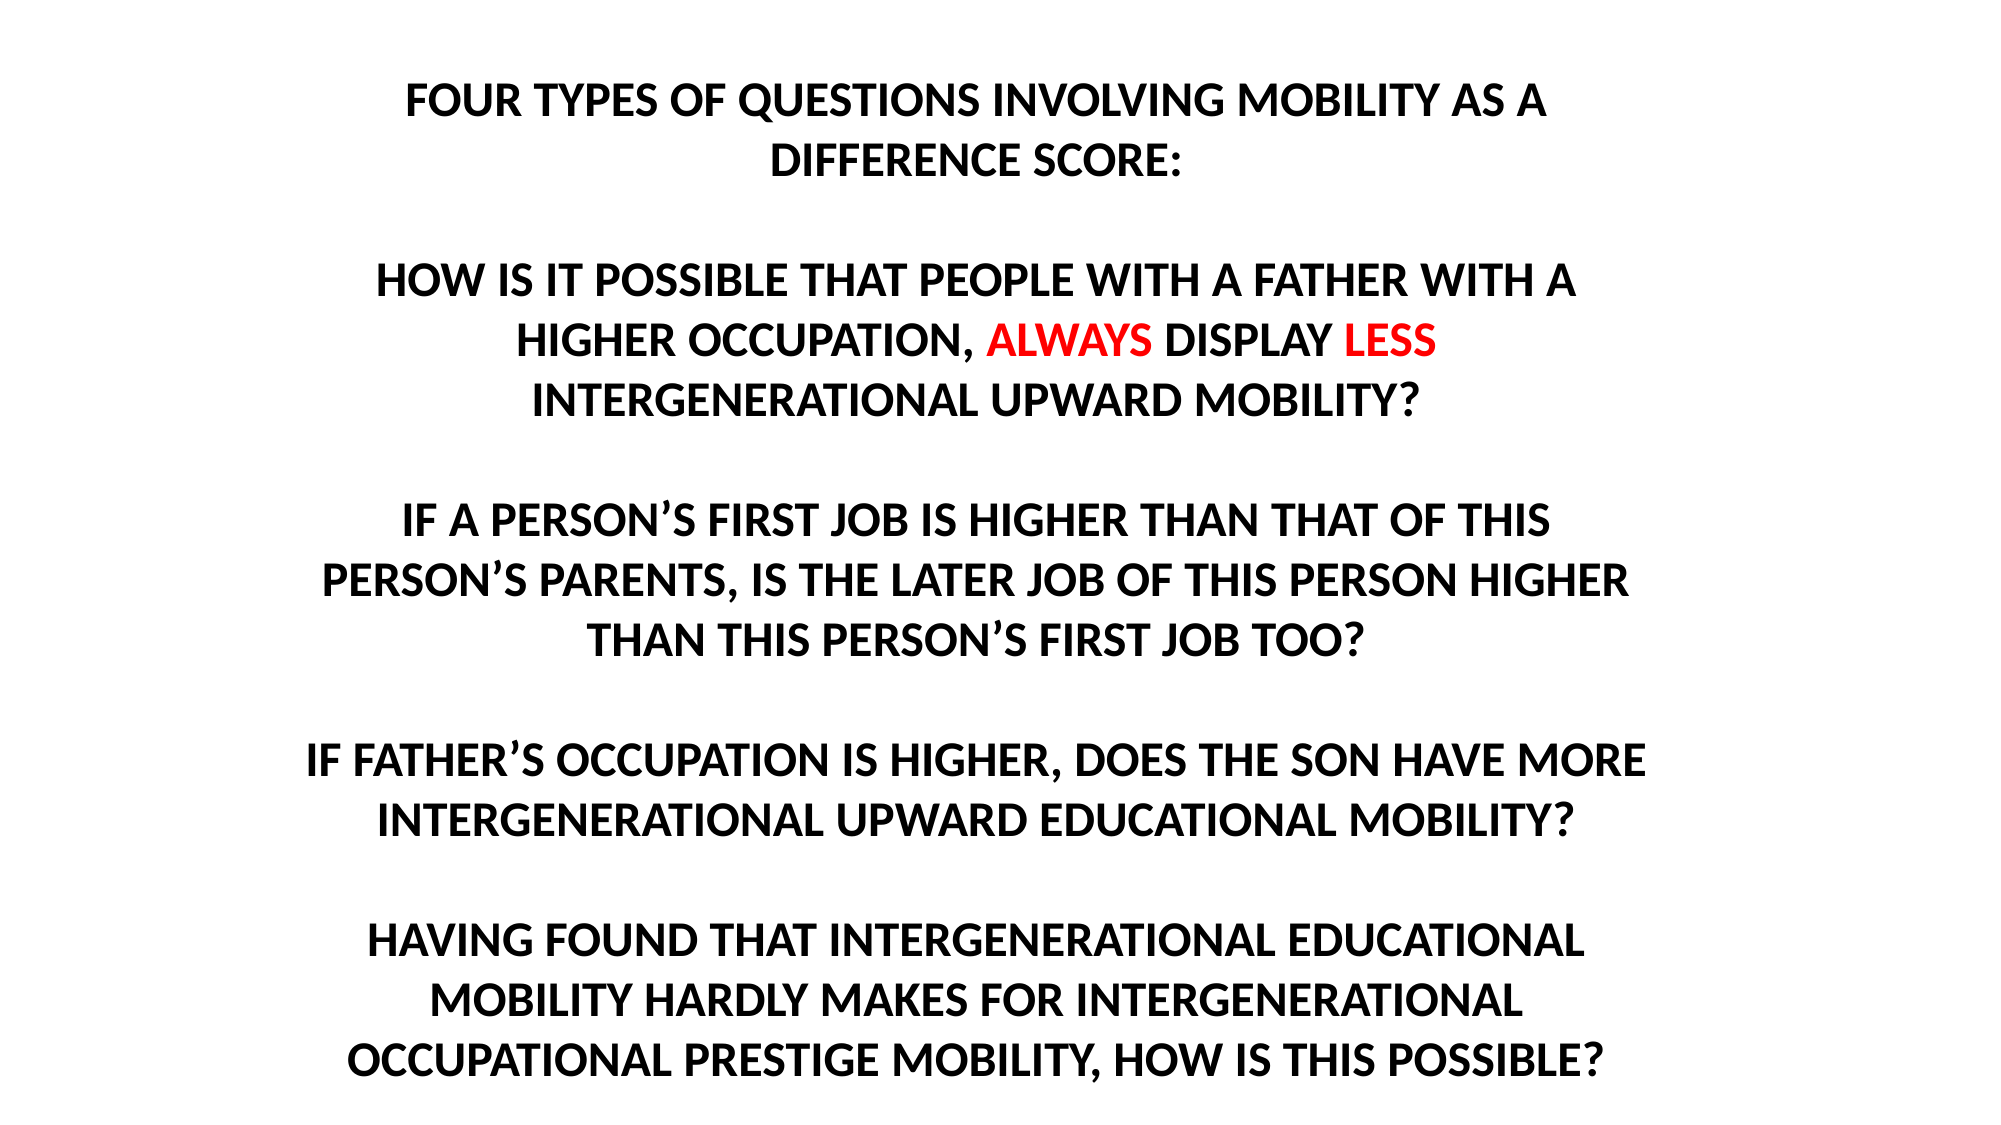

FOUR TYPES OF QUESTIONS INVOLVING MOBILITY AS A DIFFERENCE SCORE:
HOW IS IT POSSIBLE THAT PEOPLE WITH A FATHER WITH A HIGHER OCCUPATION, ALWAYS DISPLAY LESS INTERGENERATIONAL UPWARD MOBILITY?
IF A PERSON’S FIRST JOB IS HIGHER THAN THAT OF THIS PERSON’S PARENTS, IS THE LATER JOB OF THIS PERSON HIGHER THAN THIS PERSON’S FIRST JOB TOO?
IF FATHER’S OCCUPATION IS HIGHER, DOES THE SON HAVE MORE INTERGENERATIONAL UPWARD EDUCATIONAL MOBILITY?
HAVING FOUND THAT INTERGENERATIONAL EDUCATIONAL MOBILITY HARDLY MAKES FOR INTERGENERATIONAL OCCUPATIONAL PRESTIGE MOBILITY, HOW IS THIS POSSIBLE?